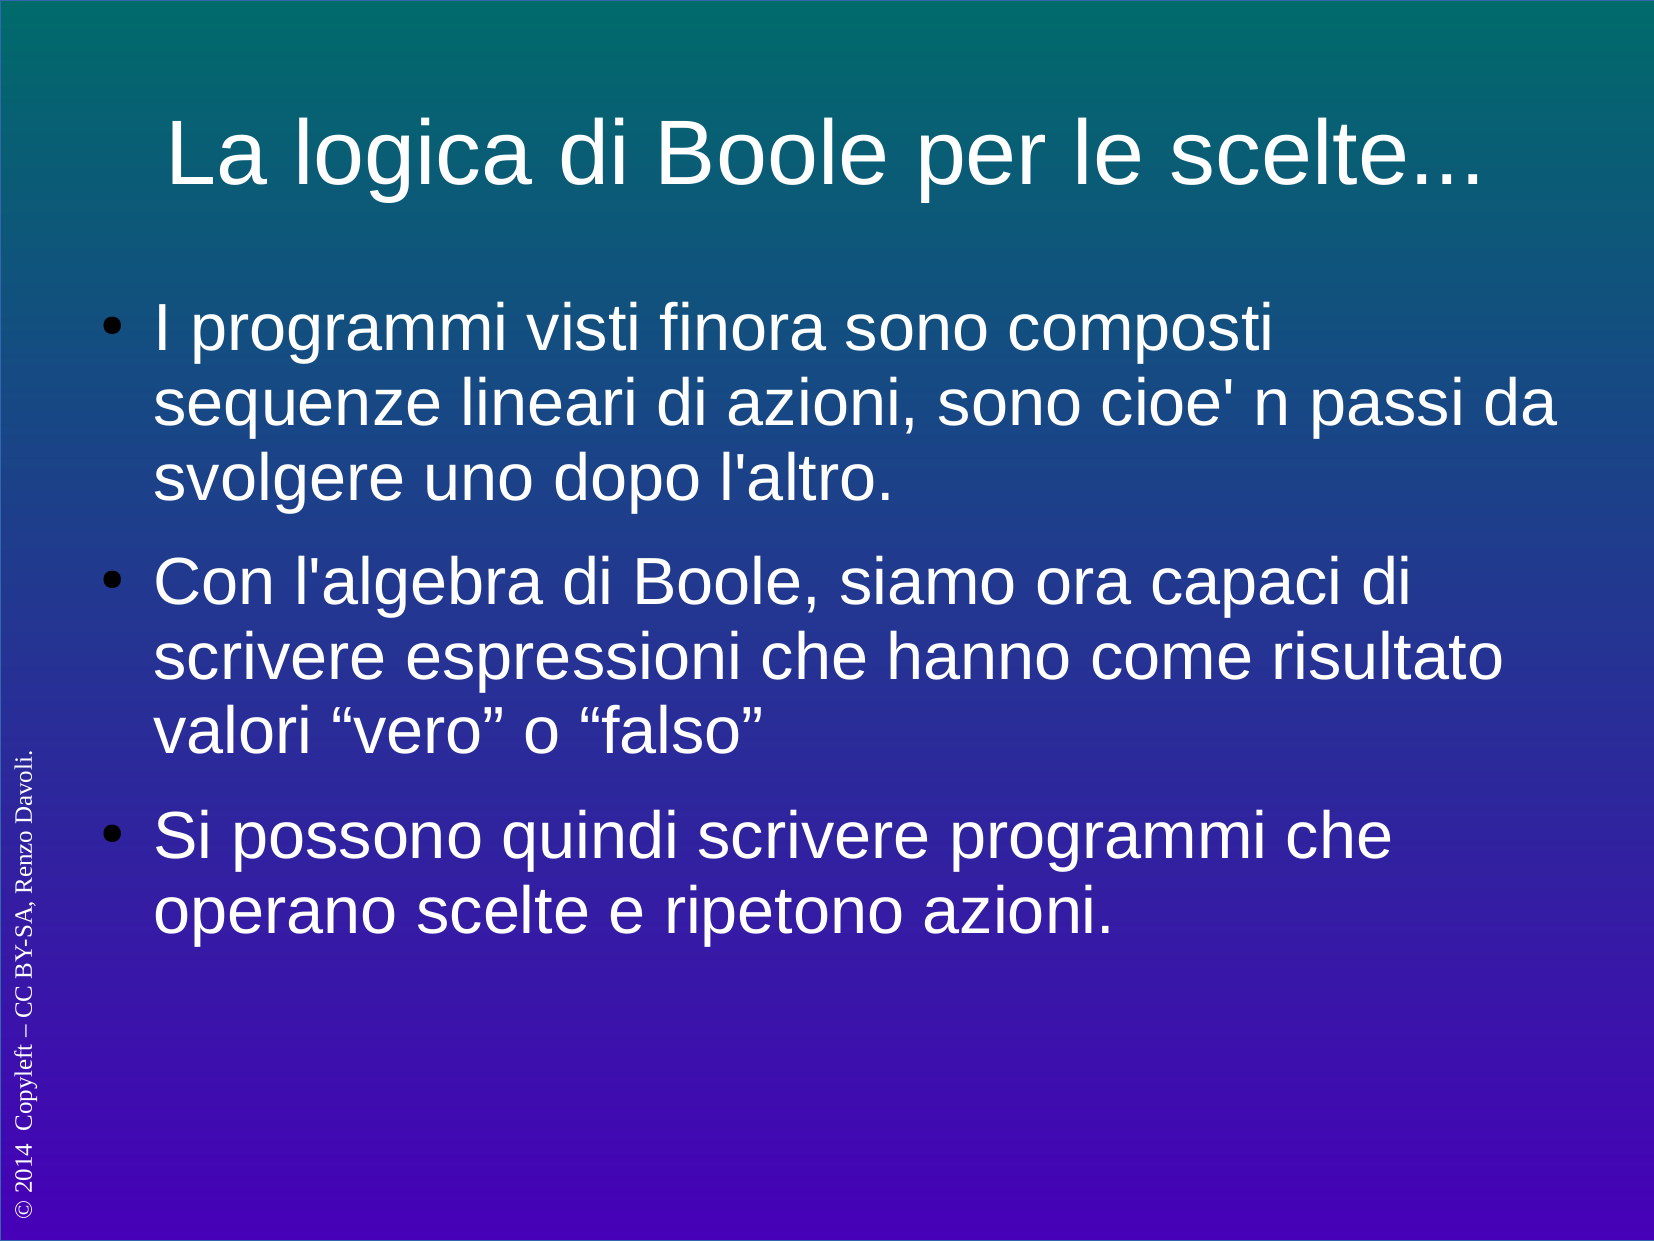

# La logica di Boole per le scelte...
I programmi visti finora sono composti sequenze lineari di azioni, sono cioe' n passi da svolgere uno dopo l'altro.
Con l'algebra di Boole, siamo ora capaci di scrivere espressioni che hanno come risultato valori “vero” o “falso”
Si possono quindi scrivere programmi che operano scelte e ripetono azioni.